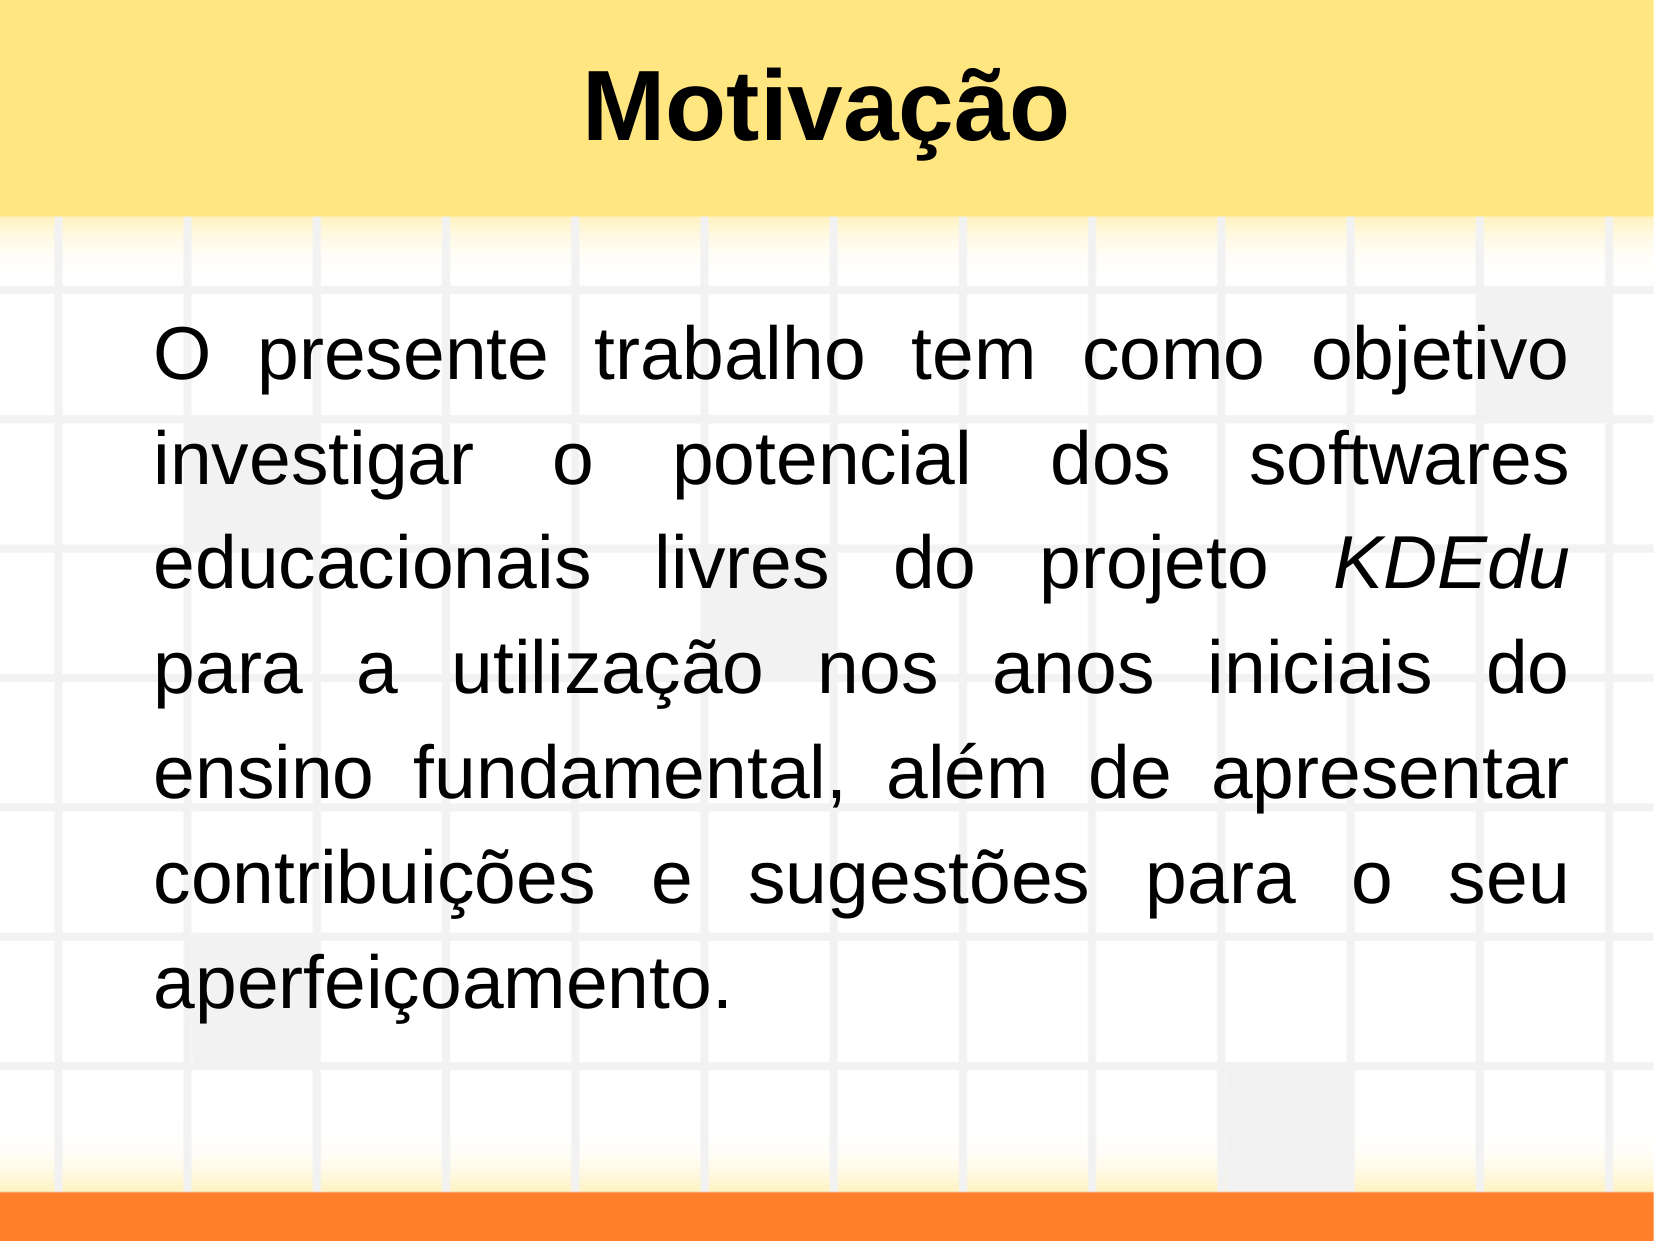

# Motivação
O presente trabalho tem como objetivo investigar o potencial dos softwares educacionais livres do projeto KDEdu para a utilização nos anos iniciais do ensino fundamental, além de apresentar contribuições e sugestões para o seu aperfeiçoamento.